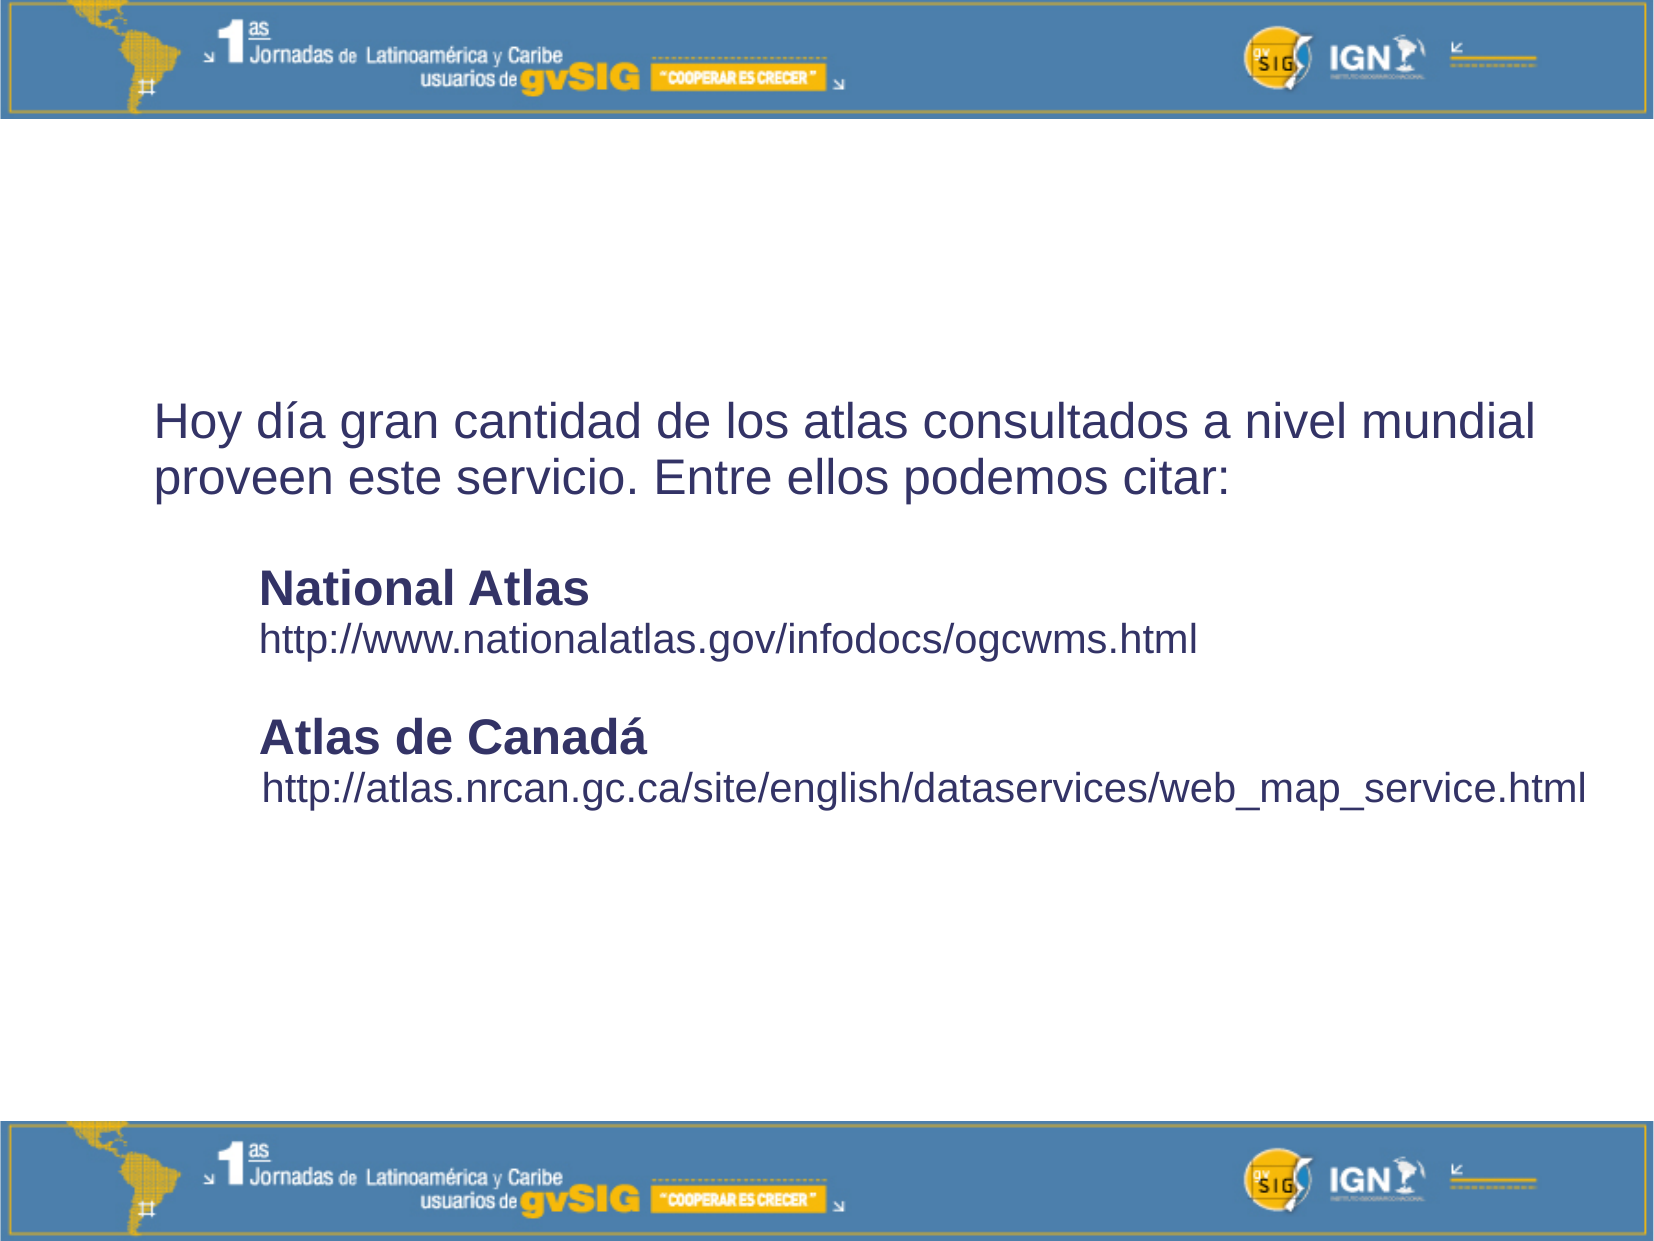

Hoy día gran cantidad de los atlas consultados a nivel mundial proveen este servicio. Entre ellos podemos citar:
National Atlas
http://www.nationalatlas.gov/infodocs/ogcwms.html
Atlas de Canadá http://atlas.nrcan.gc.ca/site/english/dataservices/web_map_service.html